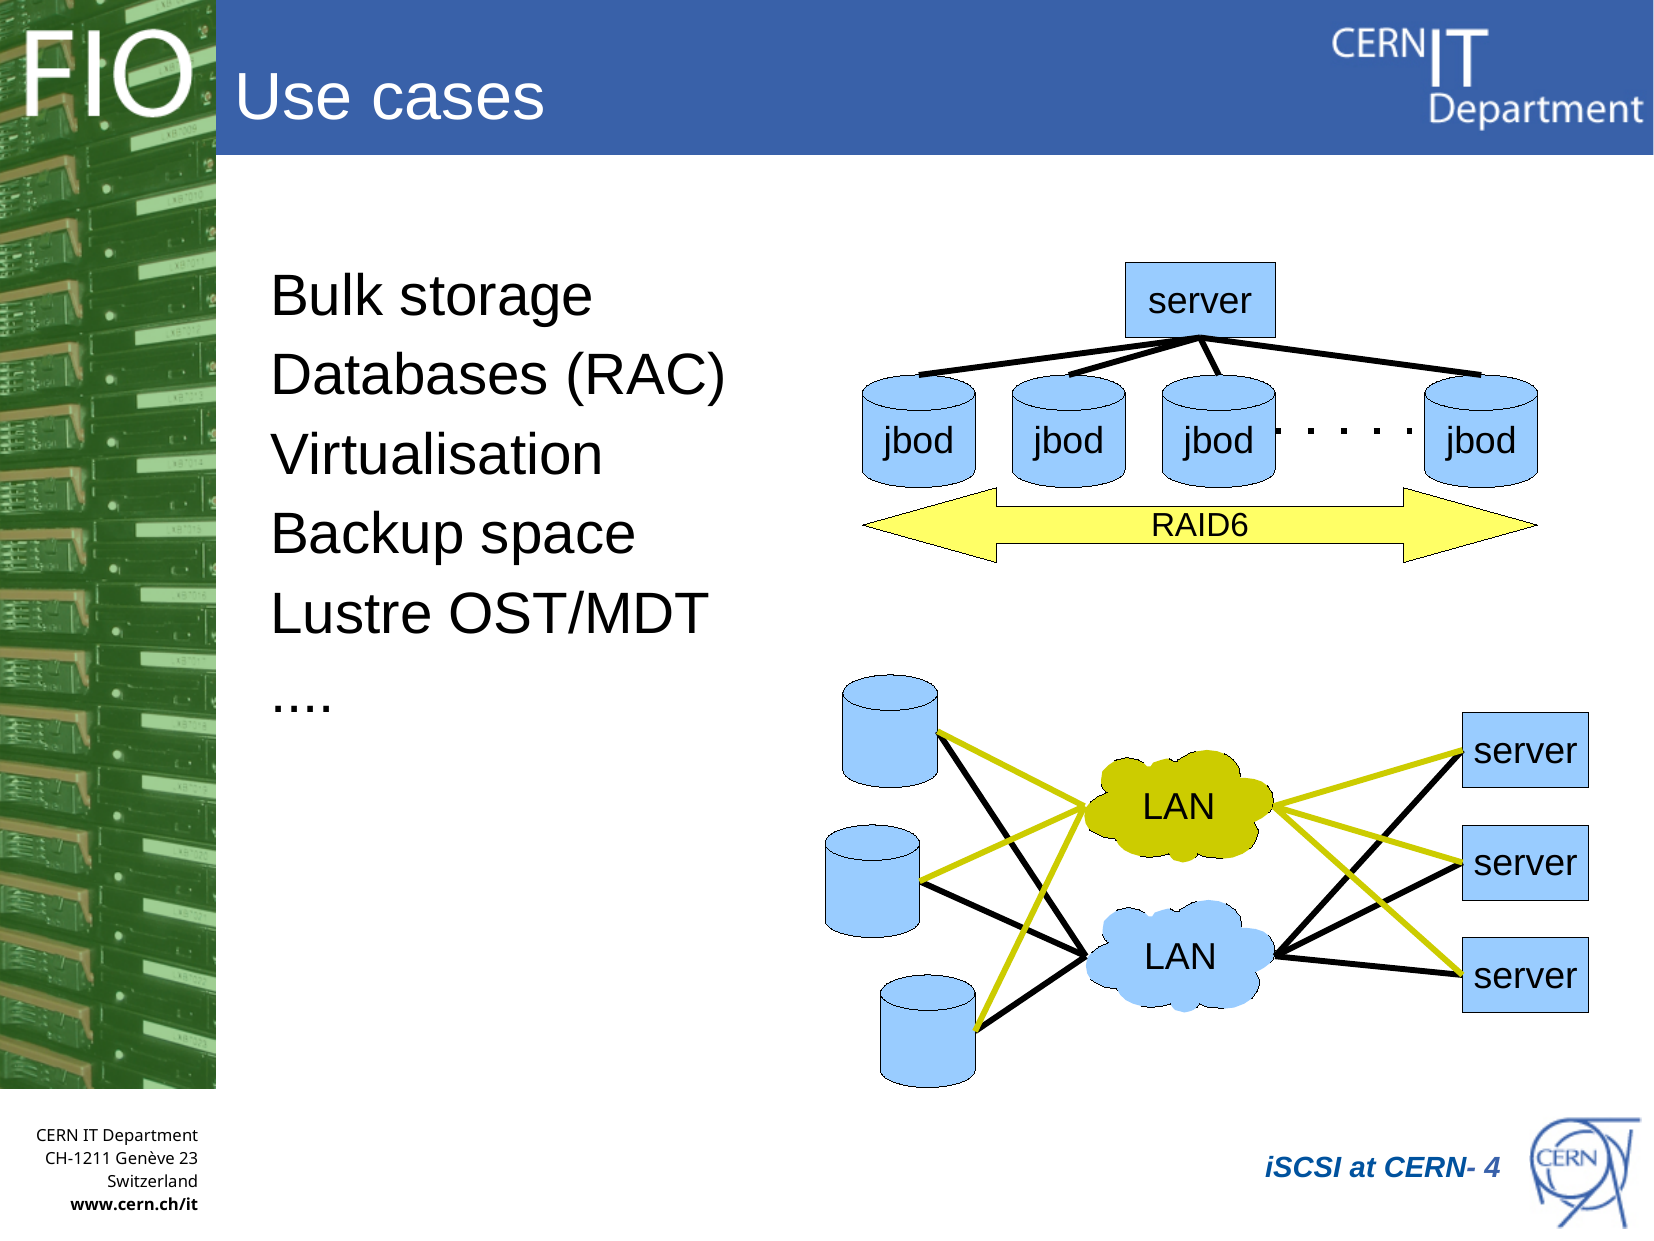

# Use cases
Bulk storage
Databases (RAC)
Virtualisation
Backup space
Lustre OST/MDT
....
server
jbod
jbod
jbod
jbod
RAID6
server
LAN
server
LAN
server